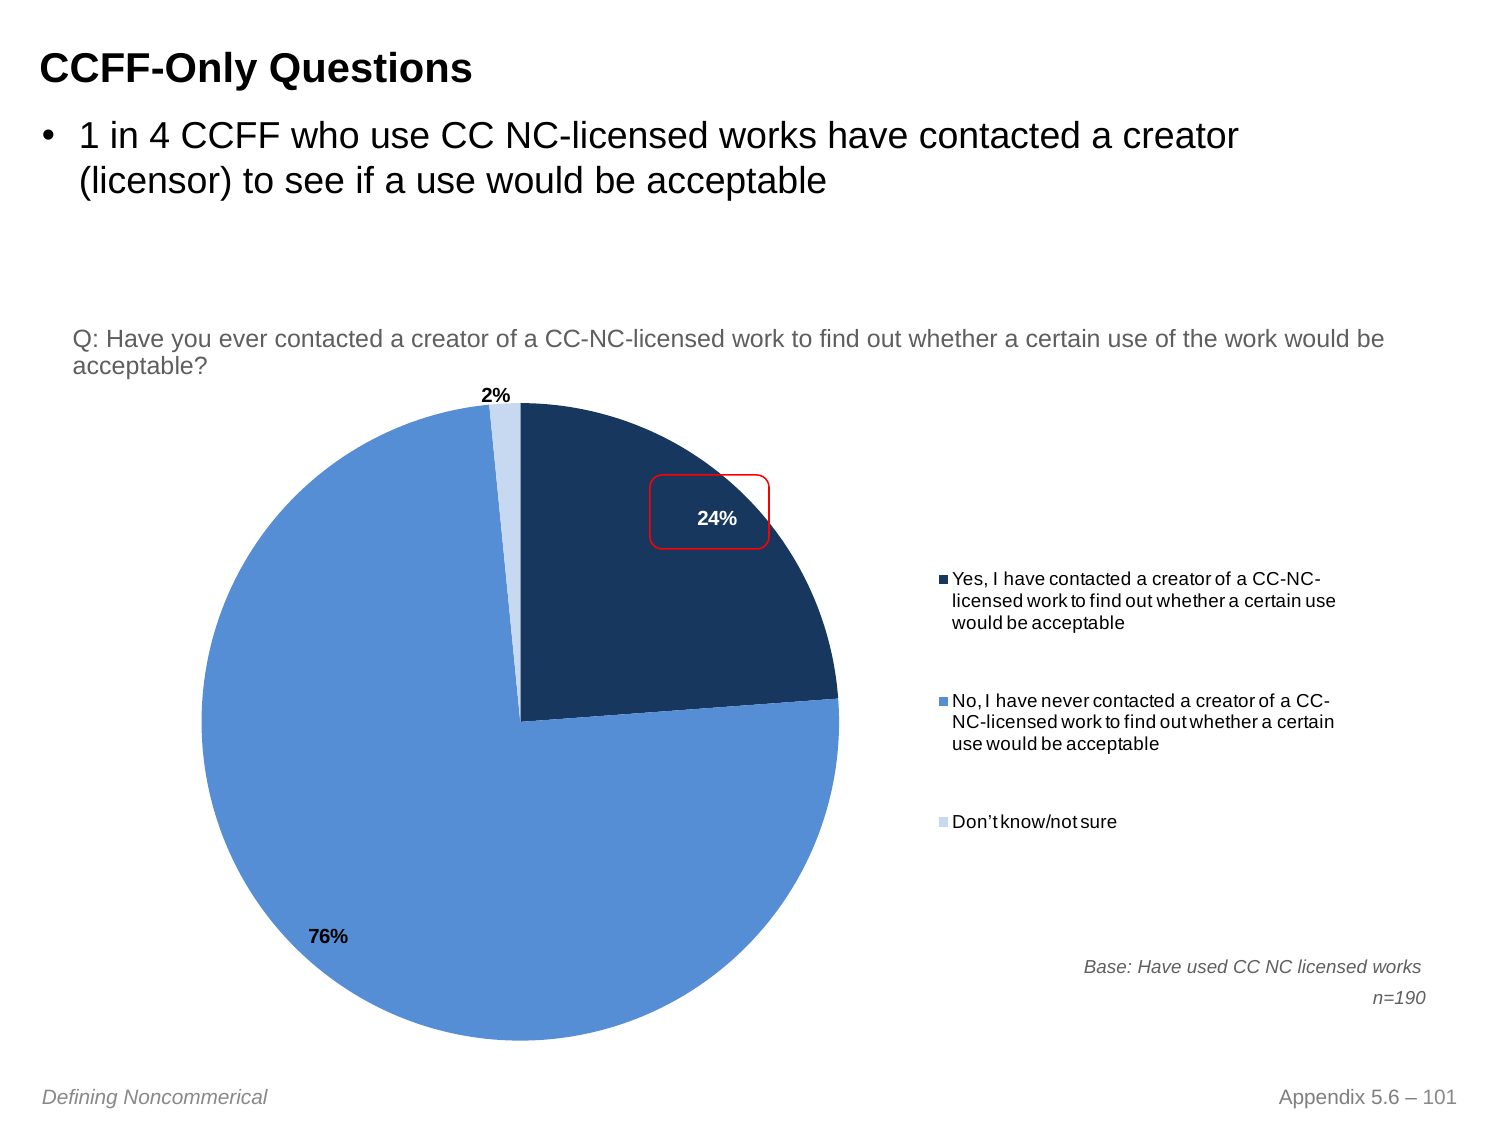

CCFF-Only Questions
1 in 4 CCFF who use CC NC-licensed works have contacted a creator (licensor) to see if a use would be acceptable
Q: Have you ever contacted a creator of a CC-NC-licensed work to find out whether a certain use of the work would be acceptable?
Base: Have used CC NC licensed works
n=190
Defining Noncommerical
Appendix 5.6 –